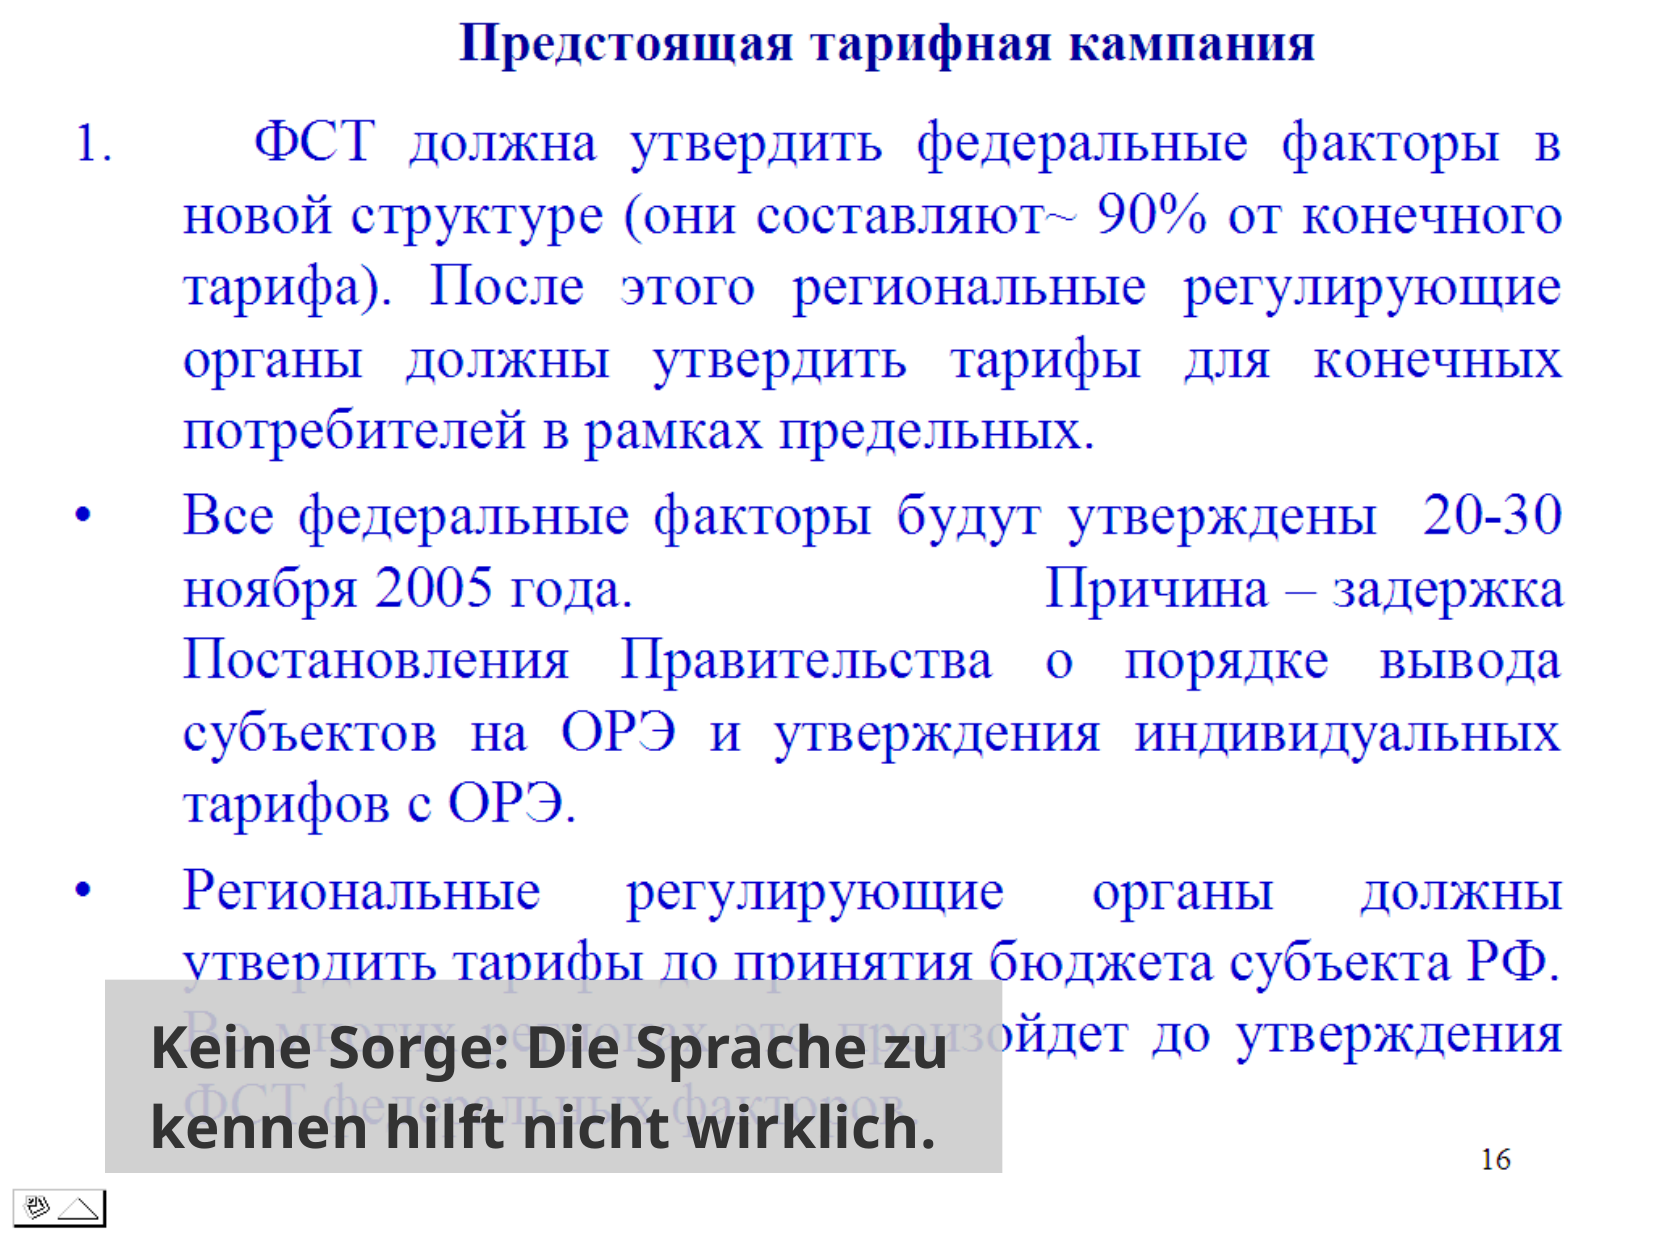

Keine Sorge: Die Sprache zu
kennen hilft nicht wirklich.